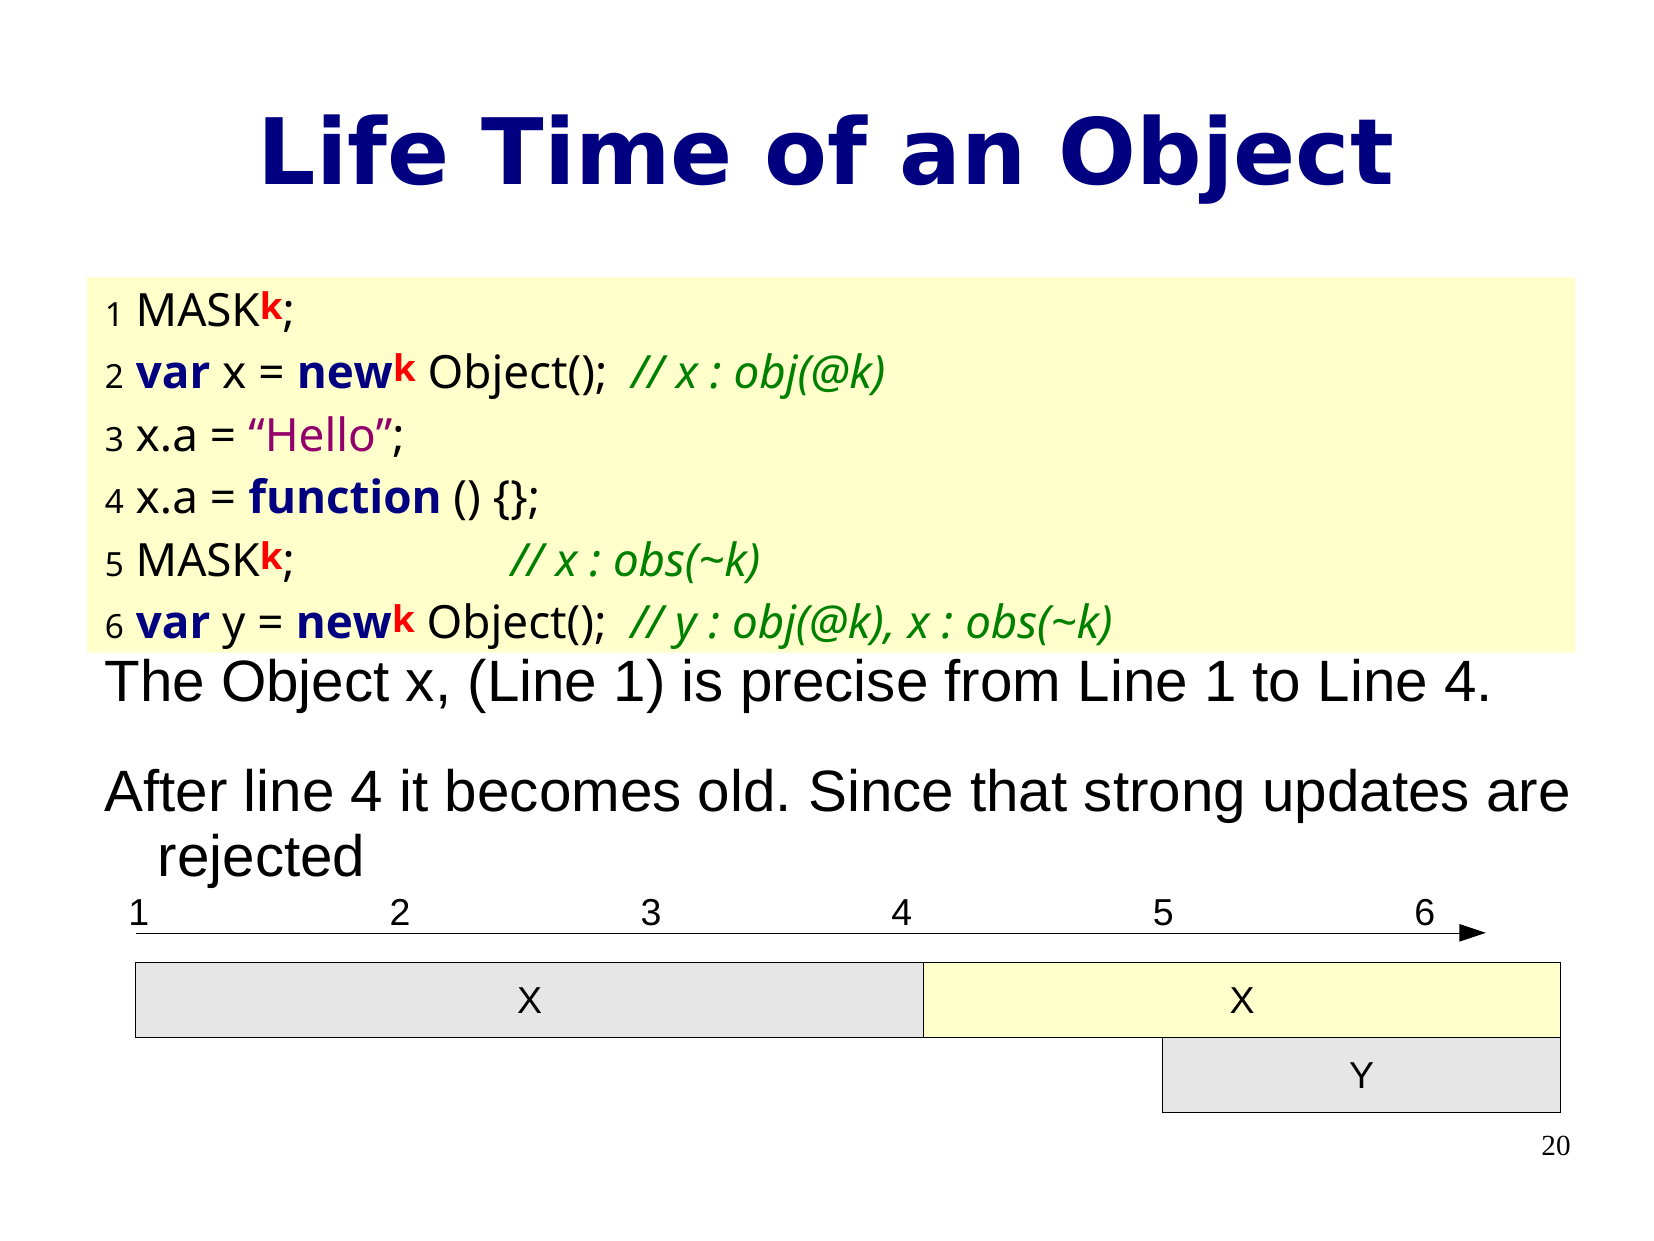

# Life Time of an Object
1 MASKk;
2 var x = newk Object(); // x : obj(@k)
3 x.a = “Hello”;
4 x.a = function () {};
5 MASKk; // x : obs(~k)
6 var y = newk Object(); // y : obj(@k), x : obs(~k)
The Object x, (Line 1) is precise from Line 1 to Line 4.
After line 4 it becomes old. Since that strong updates are rejected
 1 2 3 4 5 6
X
X
Y
20